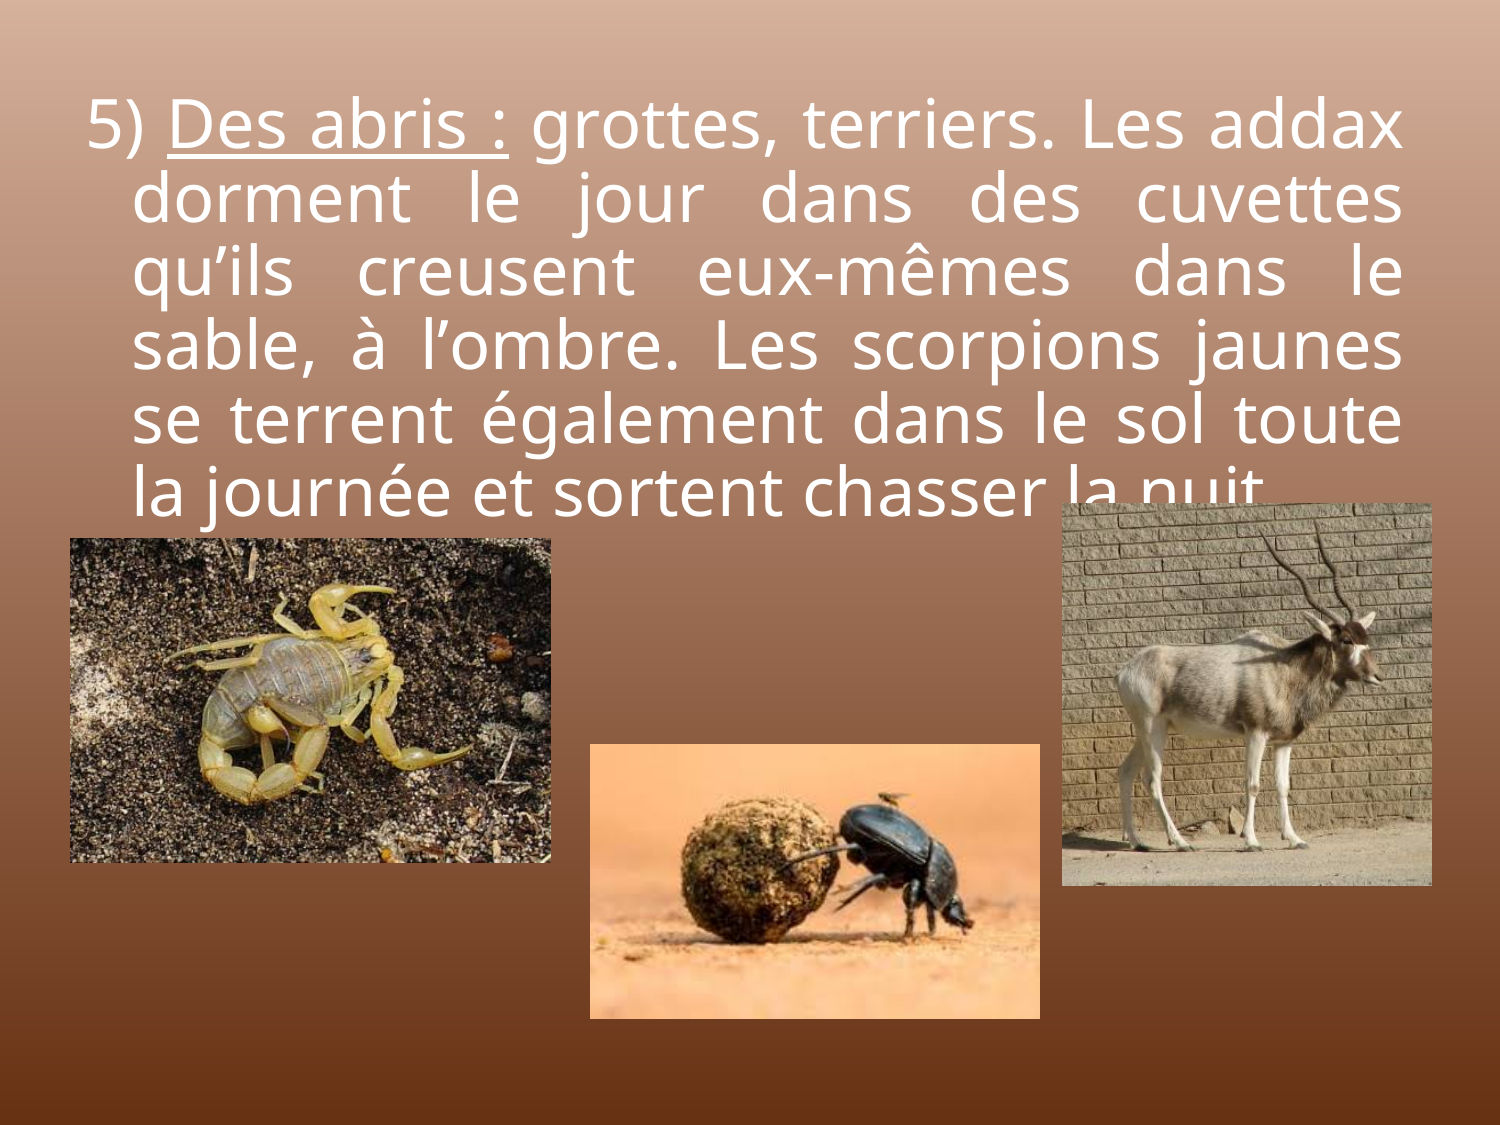

# 5) Des abris : grottes, terriers. Les addax dorment le jour dans des cuvettes qu’ils creusent eux-mêmes dans le sable, à l’ombre. Les scorpions jaunes se terrent également dans le sol toute la journée et sortent chasser la nuit.